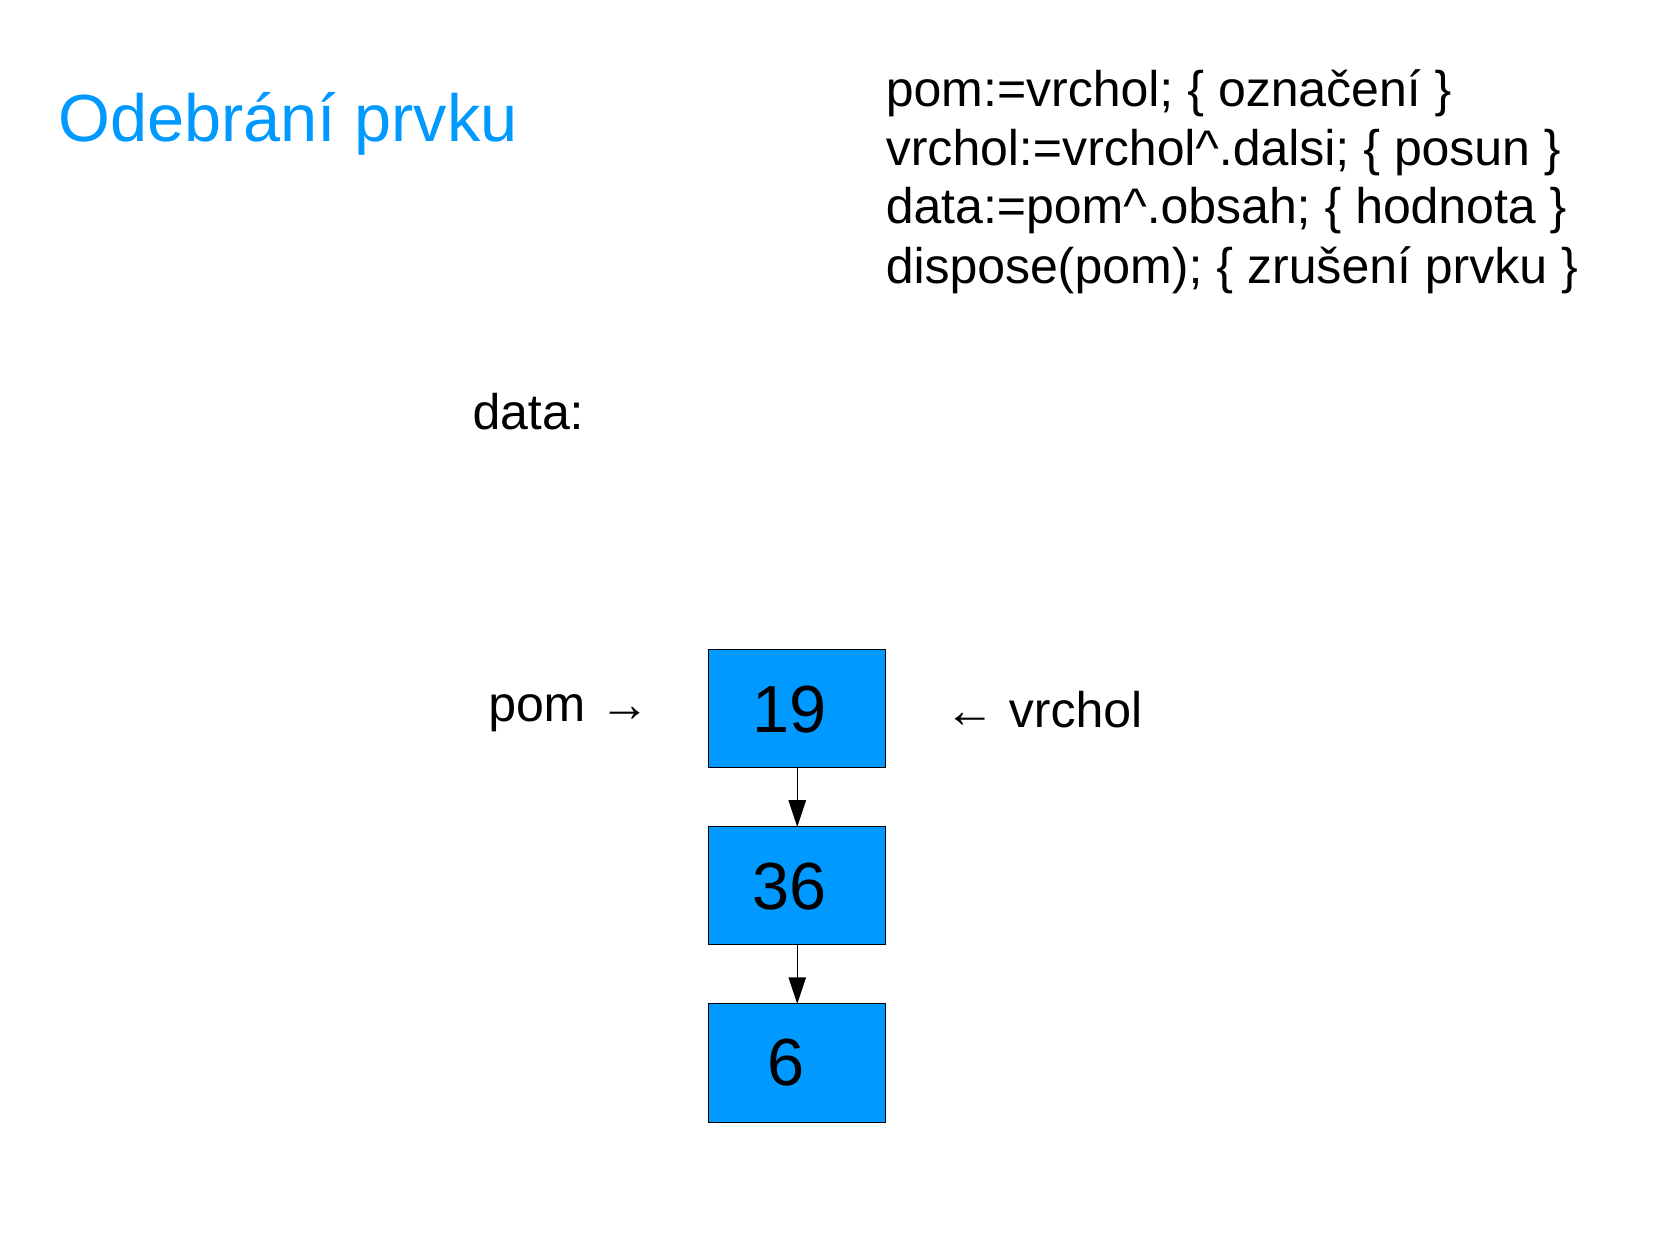

Odebrání prvku
pom:=vrchol; { označení }
vrchol:=vrchol^.dalsi; { posun }
data:=pom^.obsah; { hodnota }
dispose(pom); { zrušení prvku }
data:
pom →
19
← vrchol
36
# 6